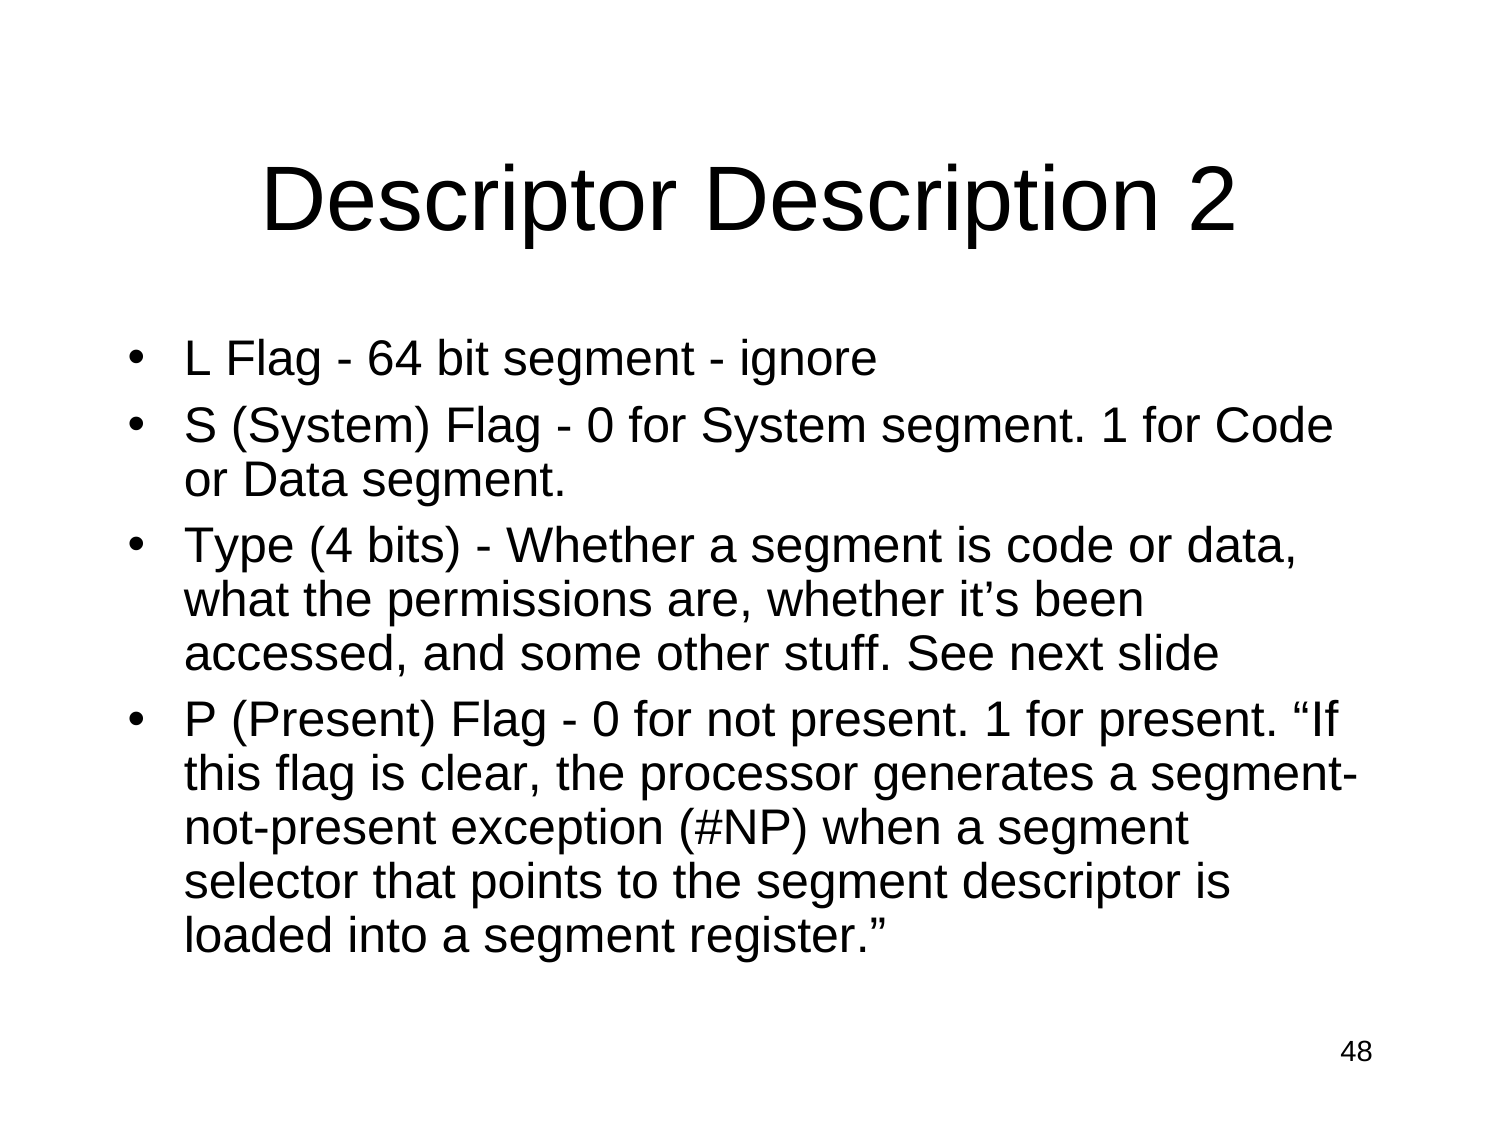

# Descriptor Description 2
L Flag - 64 bit segment - ignore
S (System) Flag - 0 for System segment. 1 for Code or Data segment.
Type (4 bits) - Whether a segment is code or data, what the permissions are, whether it’s been accessed, and some other stuff. See next slide
P (Present) Flag - 0 for not present. 1 for present. “If this flag is clear, the processor generates a segment-not-present exception (#NP) when a segment selector that points to the segment descriptor is loaded into a segment register.”